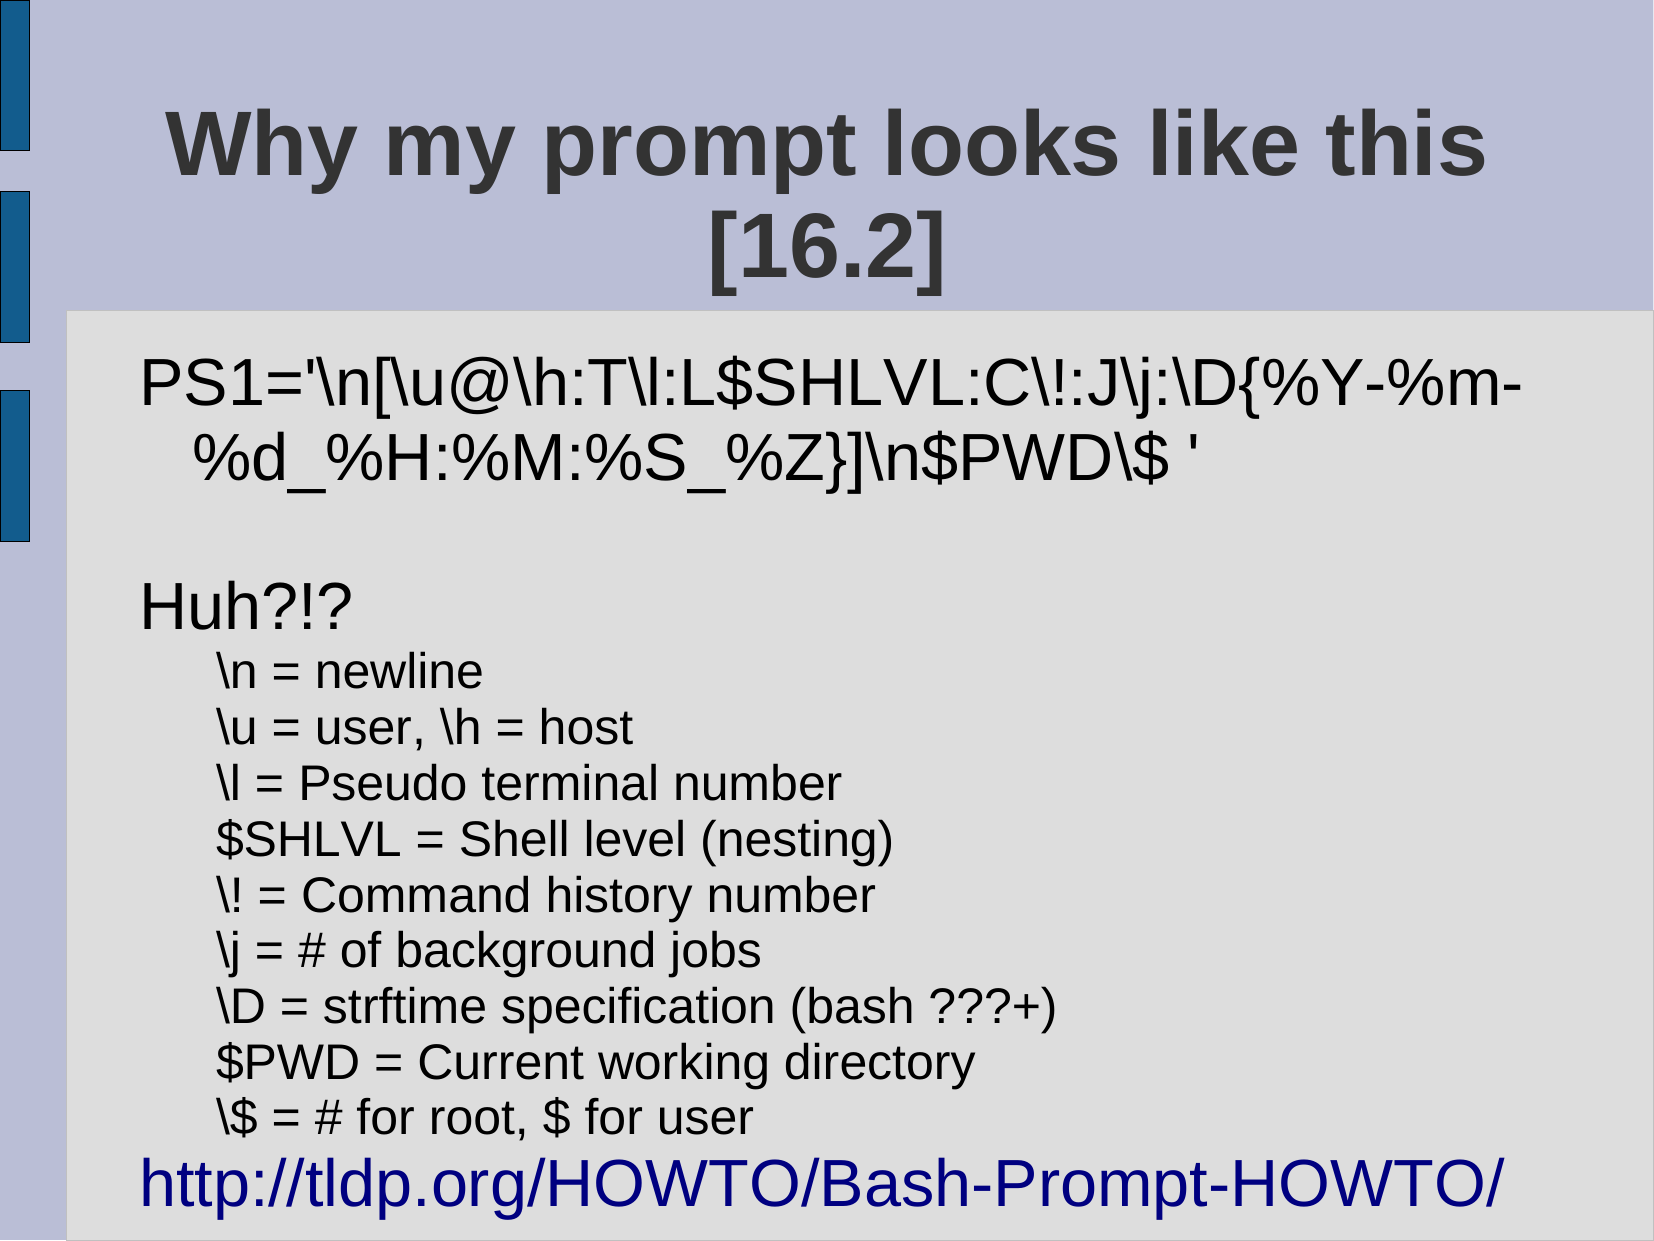

# Why my prompt looks like this [16.2]
PS1='\n[\u@\h:T\l:L$SHLVL:C\!:J\j:\D{%Y-%m-%d_%H:%M:%S_%Z}]\n$PWD\$ '
Huh?!?
\n = newline
\u = user, \h = host
\l = Pseudo terminal number
$SHLVL = Shell level (nesting)
\! = Command history number
\j = # of background jobs
\D = strftime specification (bash ???+)
$PWD = Current working directory
\$ = # for root, $ for user
http://tldp.org/HOWTO/Bash-Prompt-HOWTO/